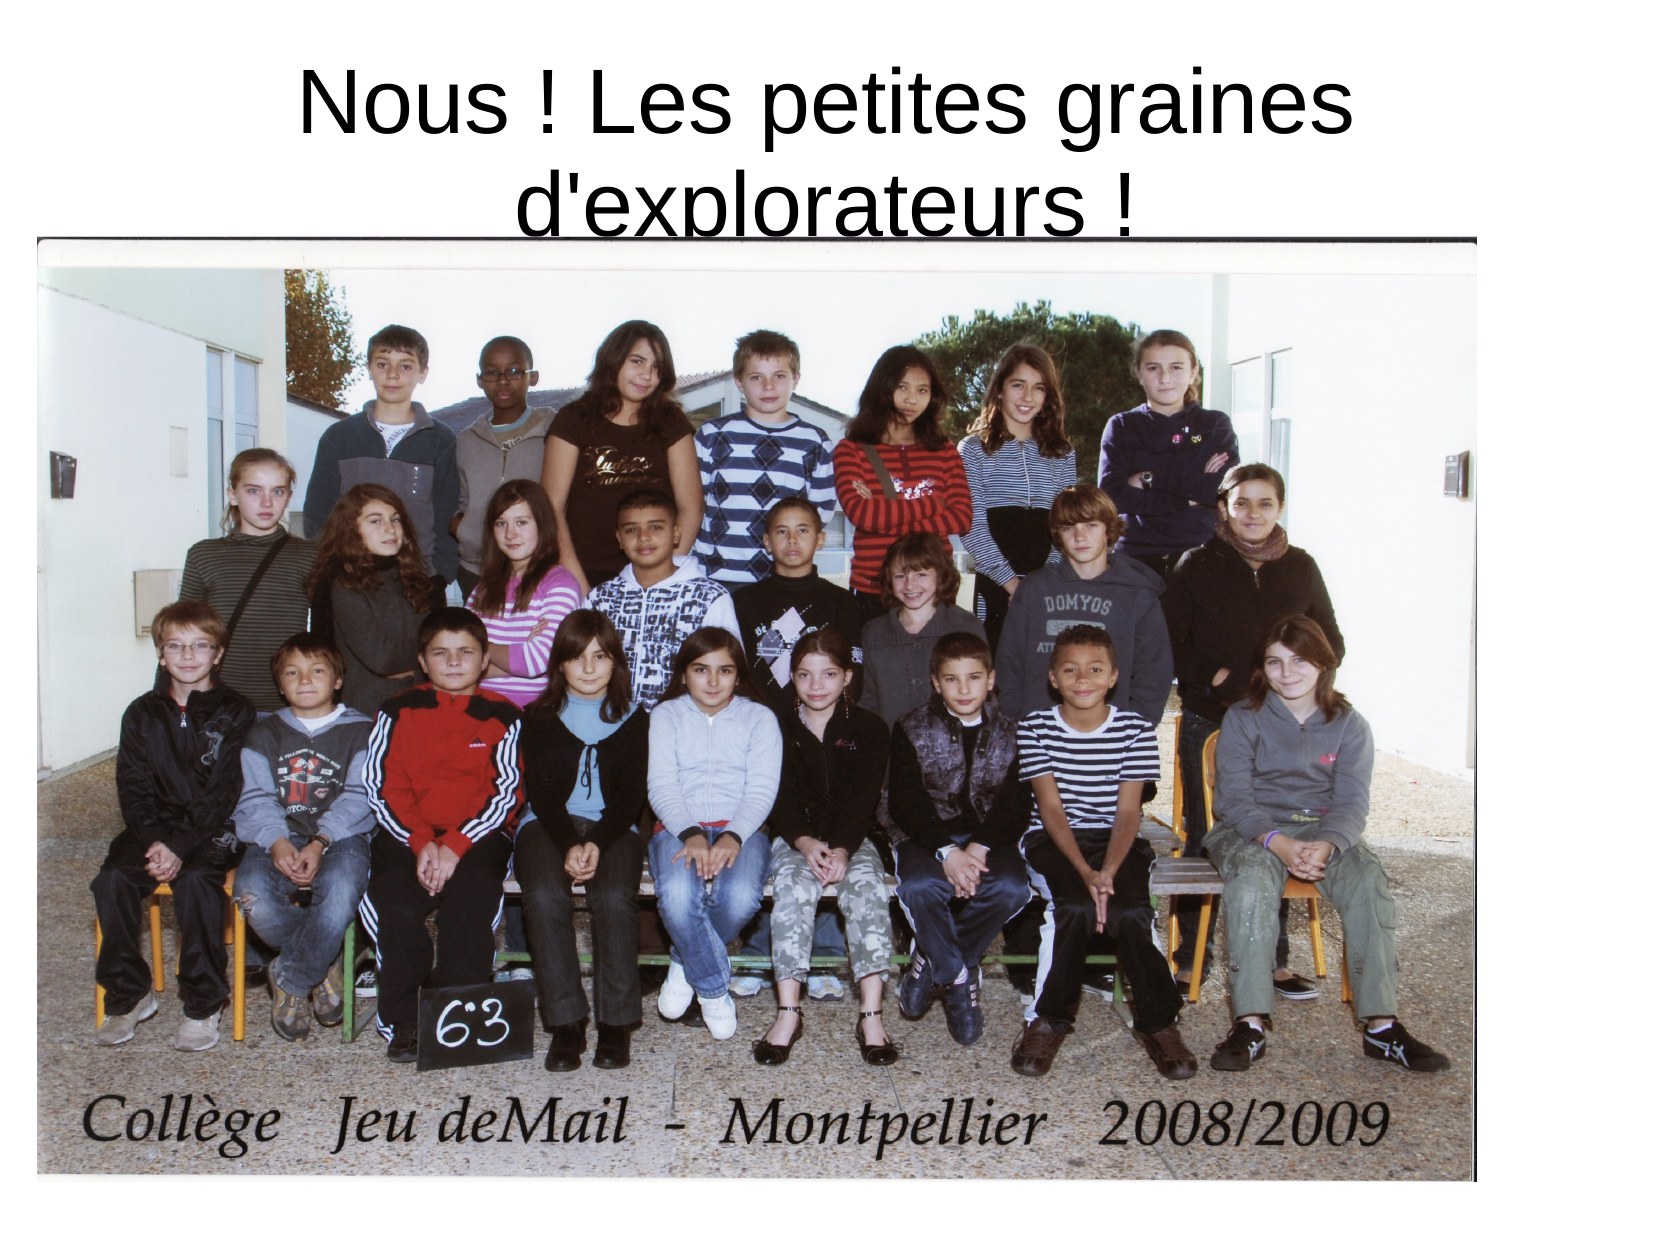

# Nous ! Les petites graines d'explorateurs !